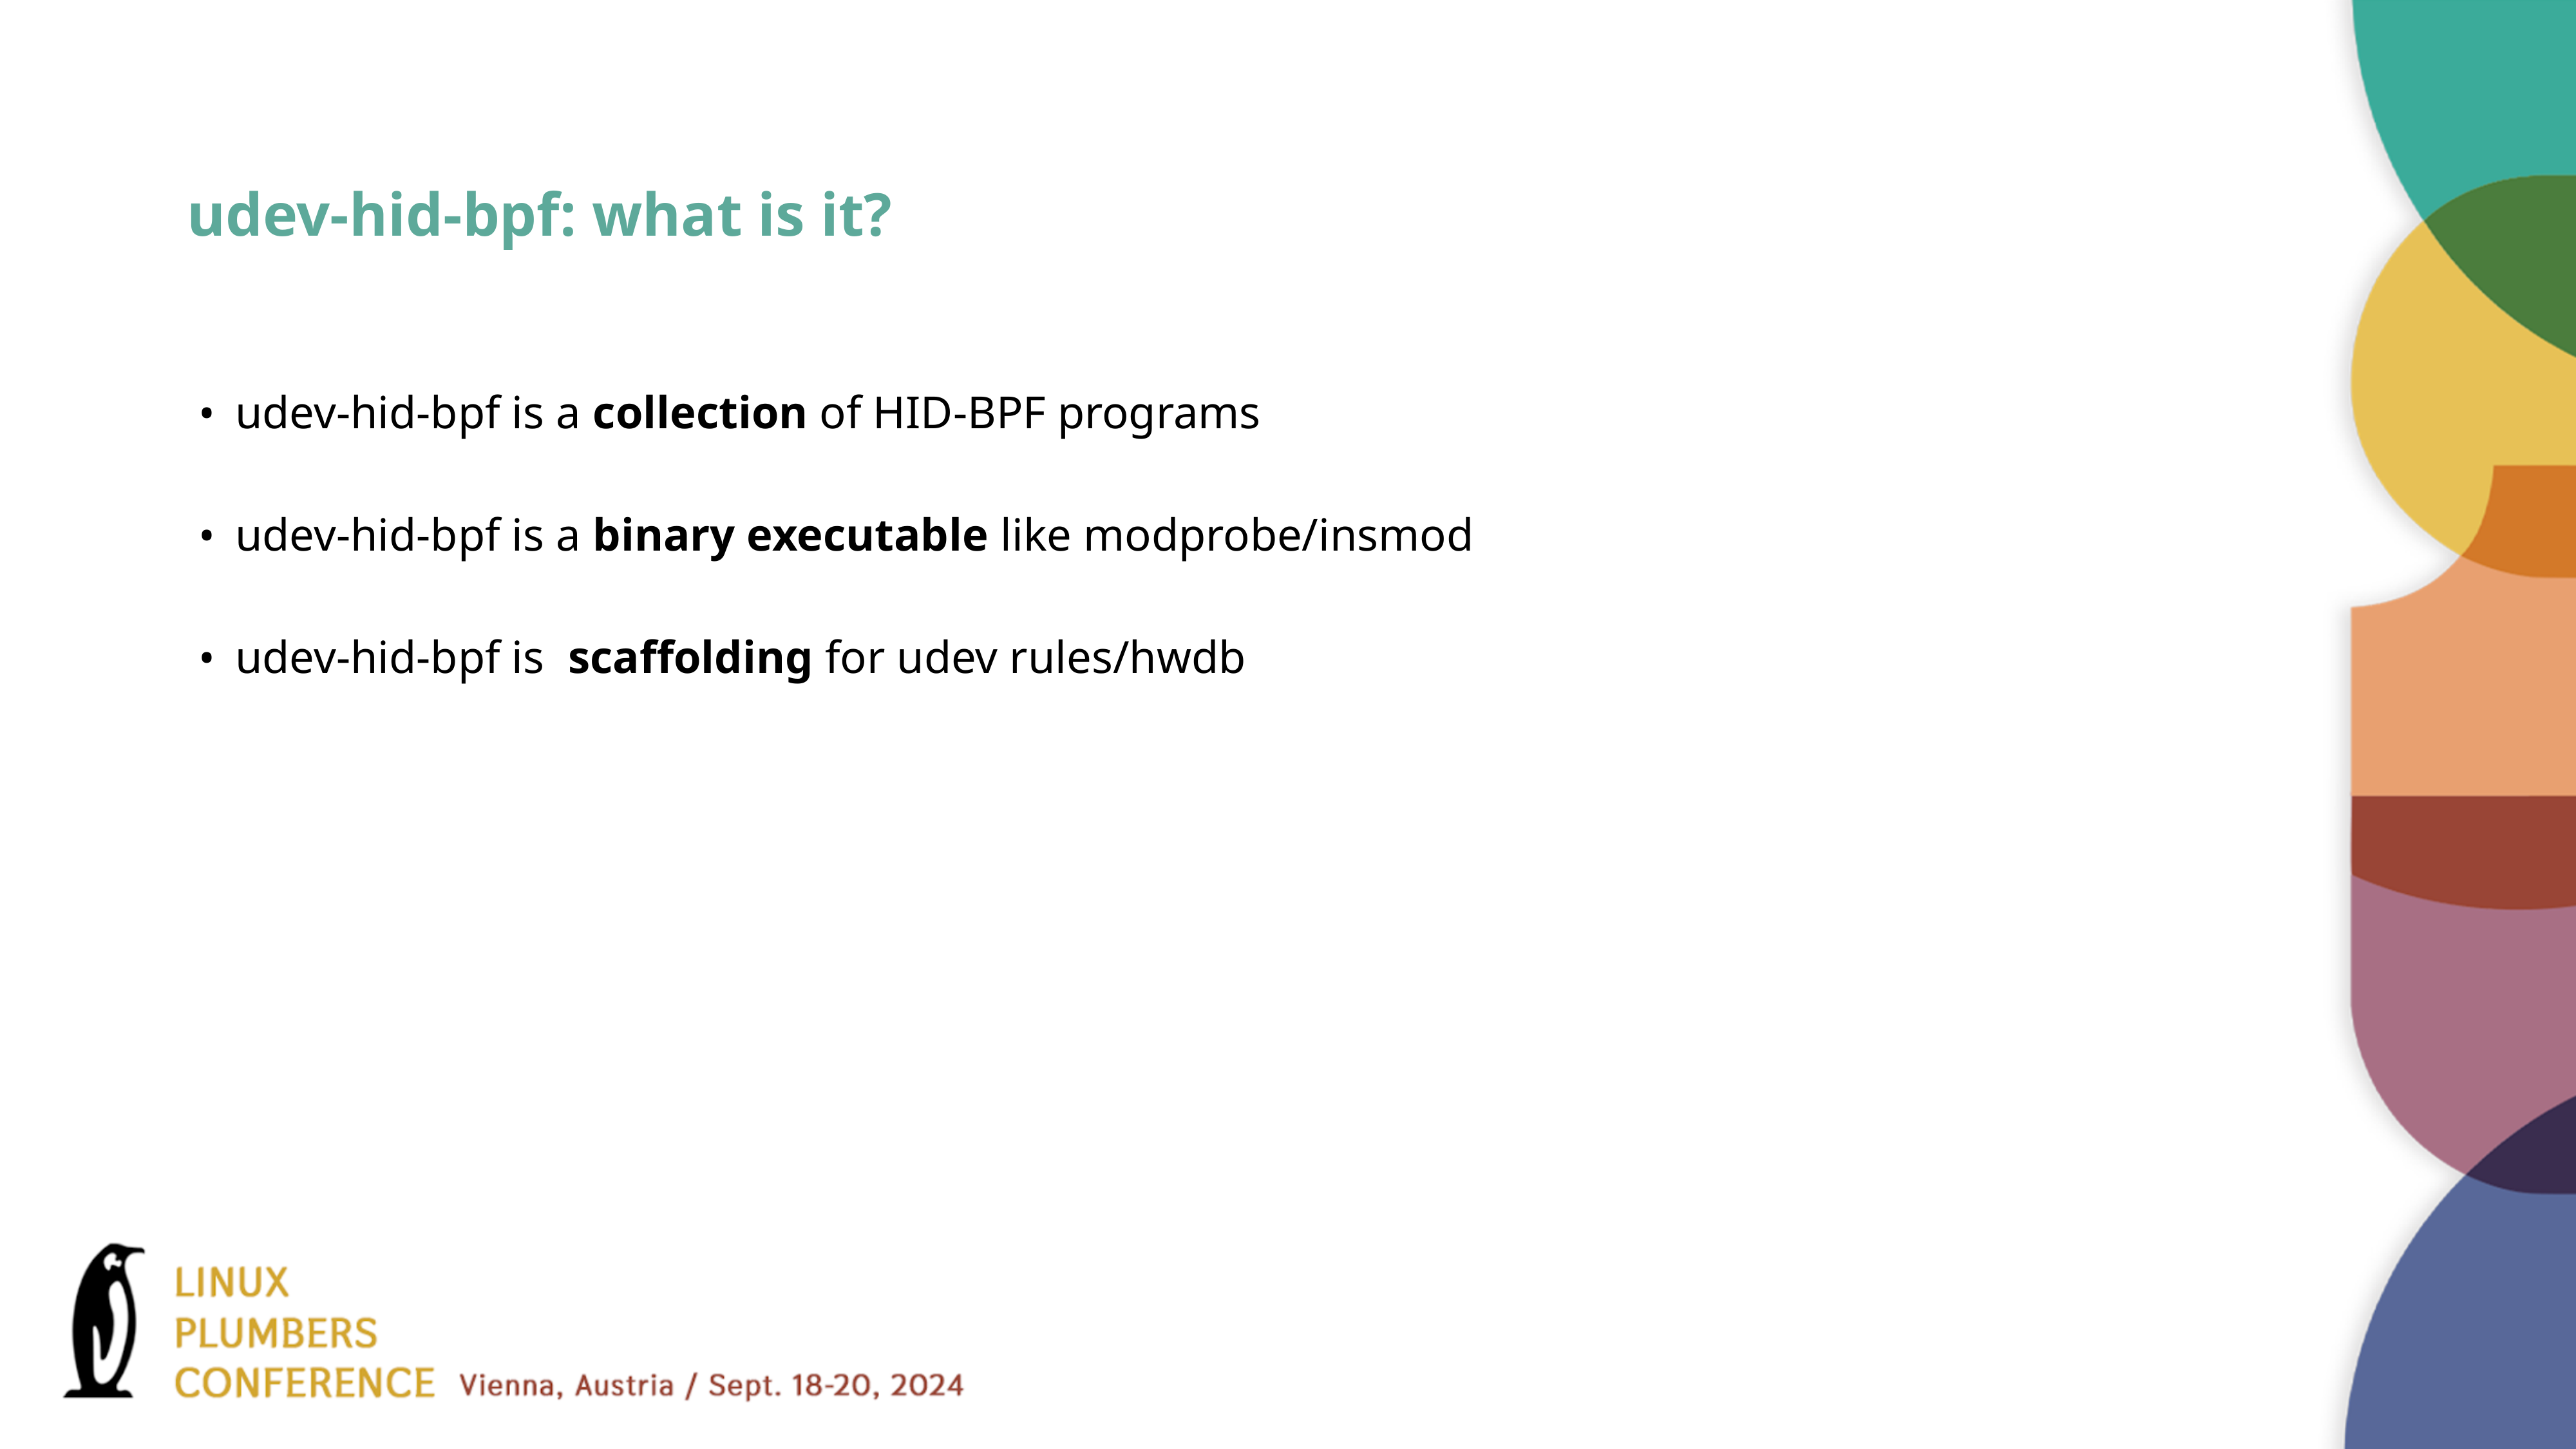

# udev-hid-bpf: what is it?
udev-hid-bpf is a collection of HID-BPF programs
udev-hid-bpf is a binary executable like modprobe/insmod
udev-hid-bpf is scaffolding for udev rules/hwdb